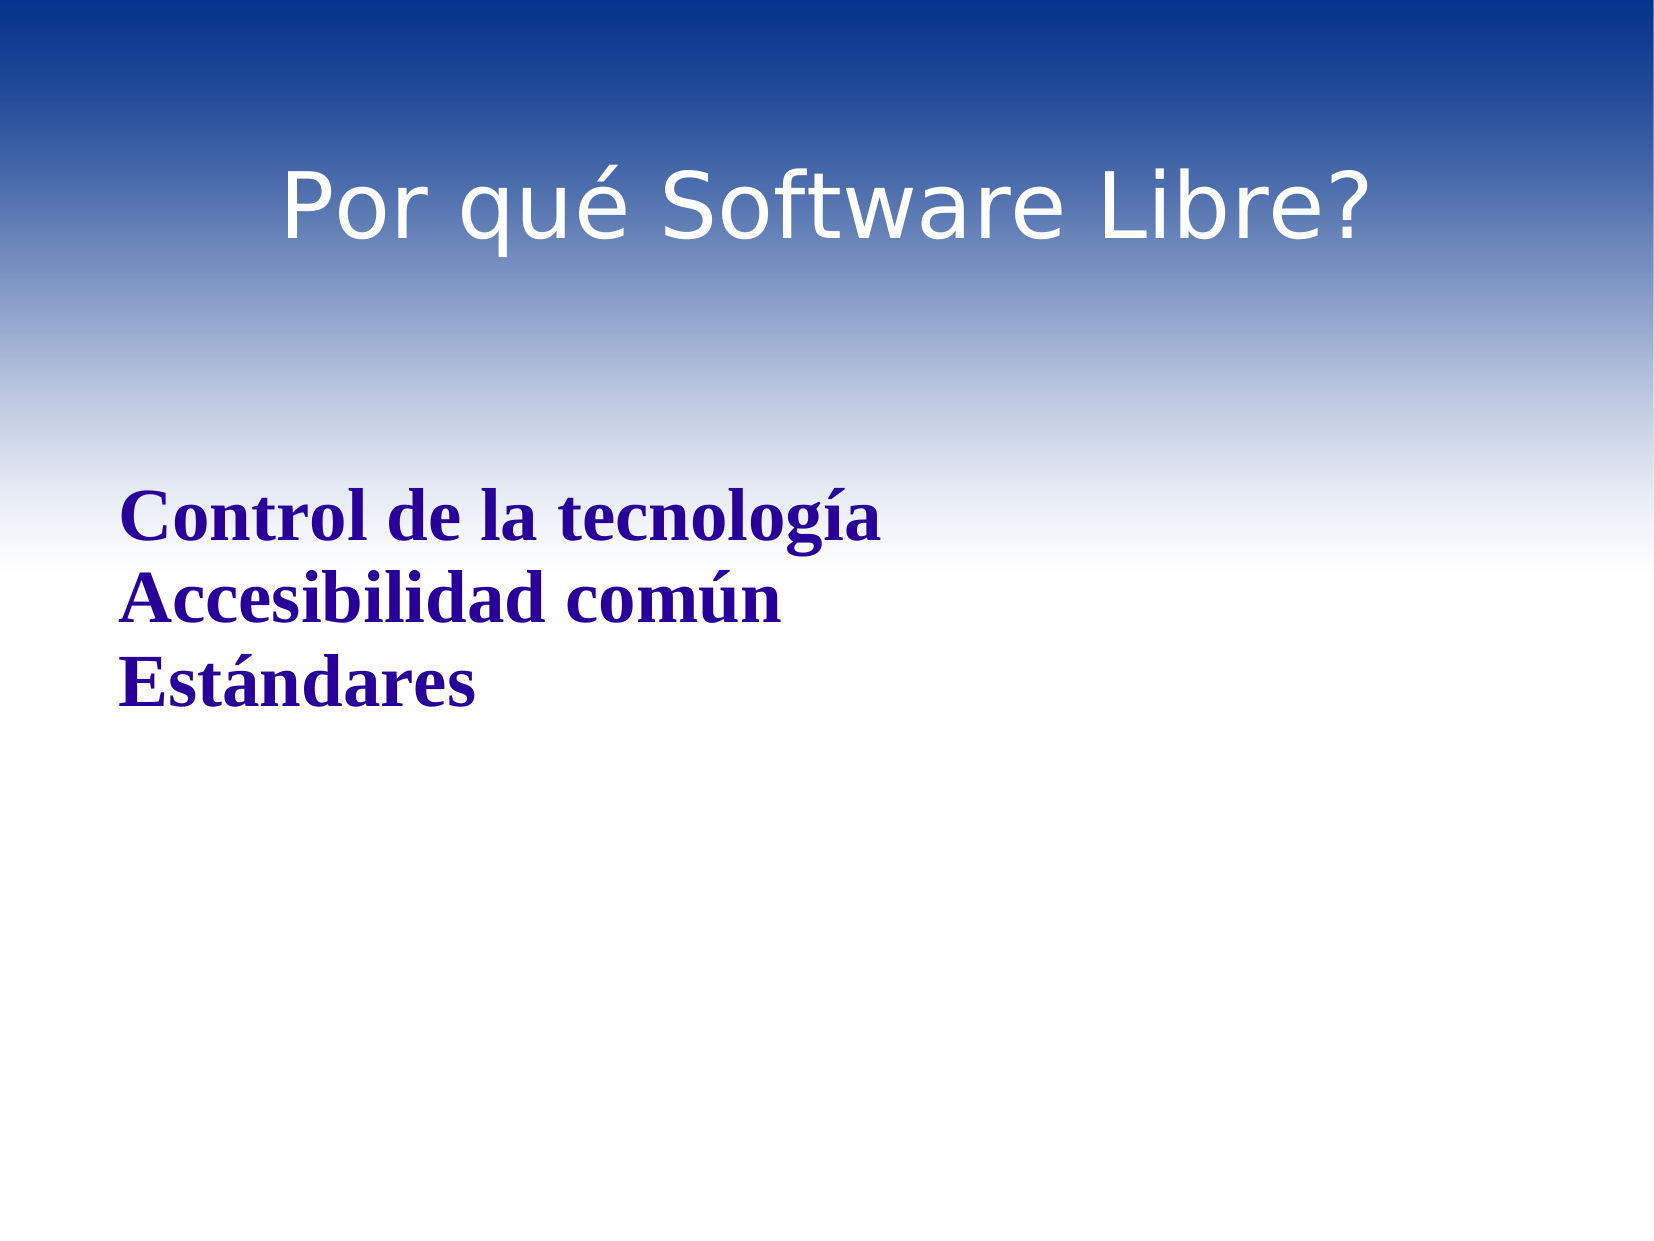

# Por qué Software Libre?
Control de la tecnología
Accesibilidad común
Estándares